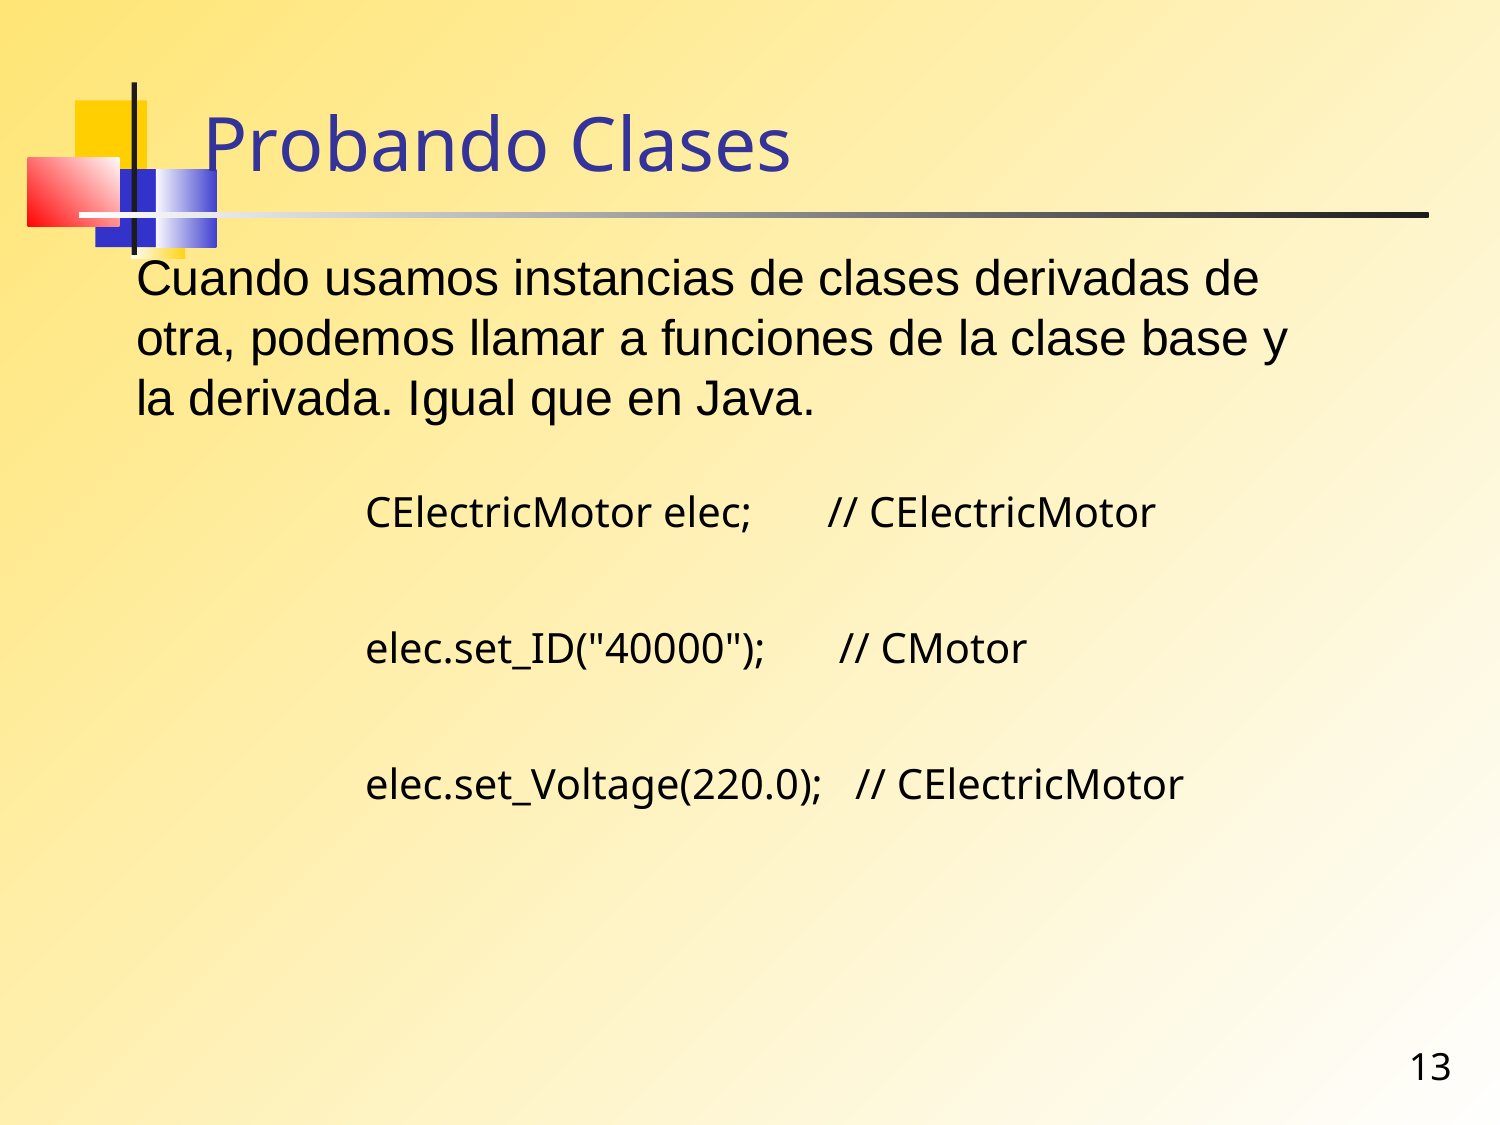

# Probando Clases
Cuando usamos instancias de clases derivadas de otra, podemos llamar a funciones de la clase base y la derivada. Igual que en Java.
CElectricMotor elec; // CElectricMotor
elec.set_ID("40000");	 // CMotor
elec.set_Voltage(220.0); // CElectricMotor
13